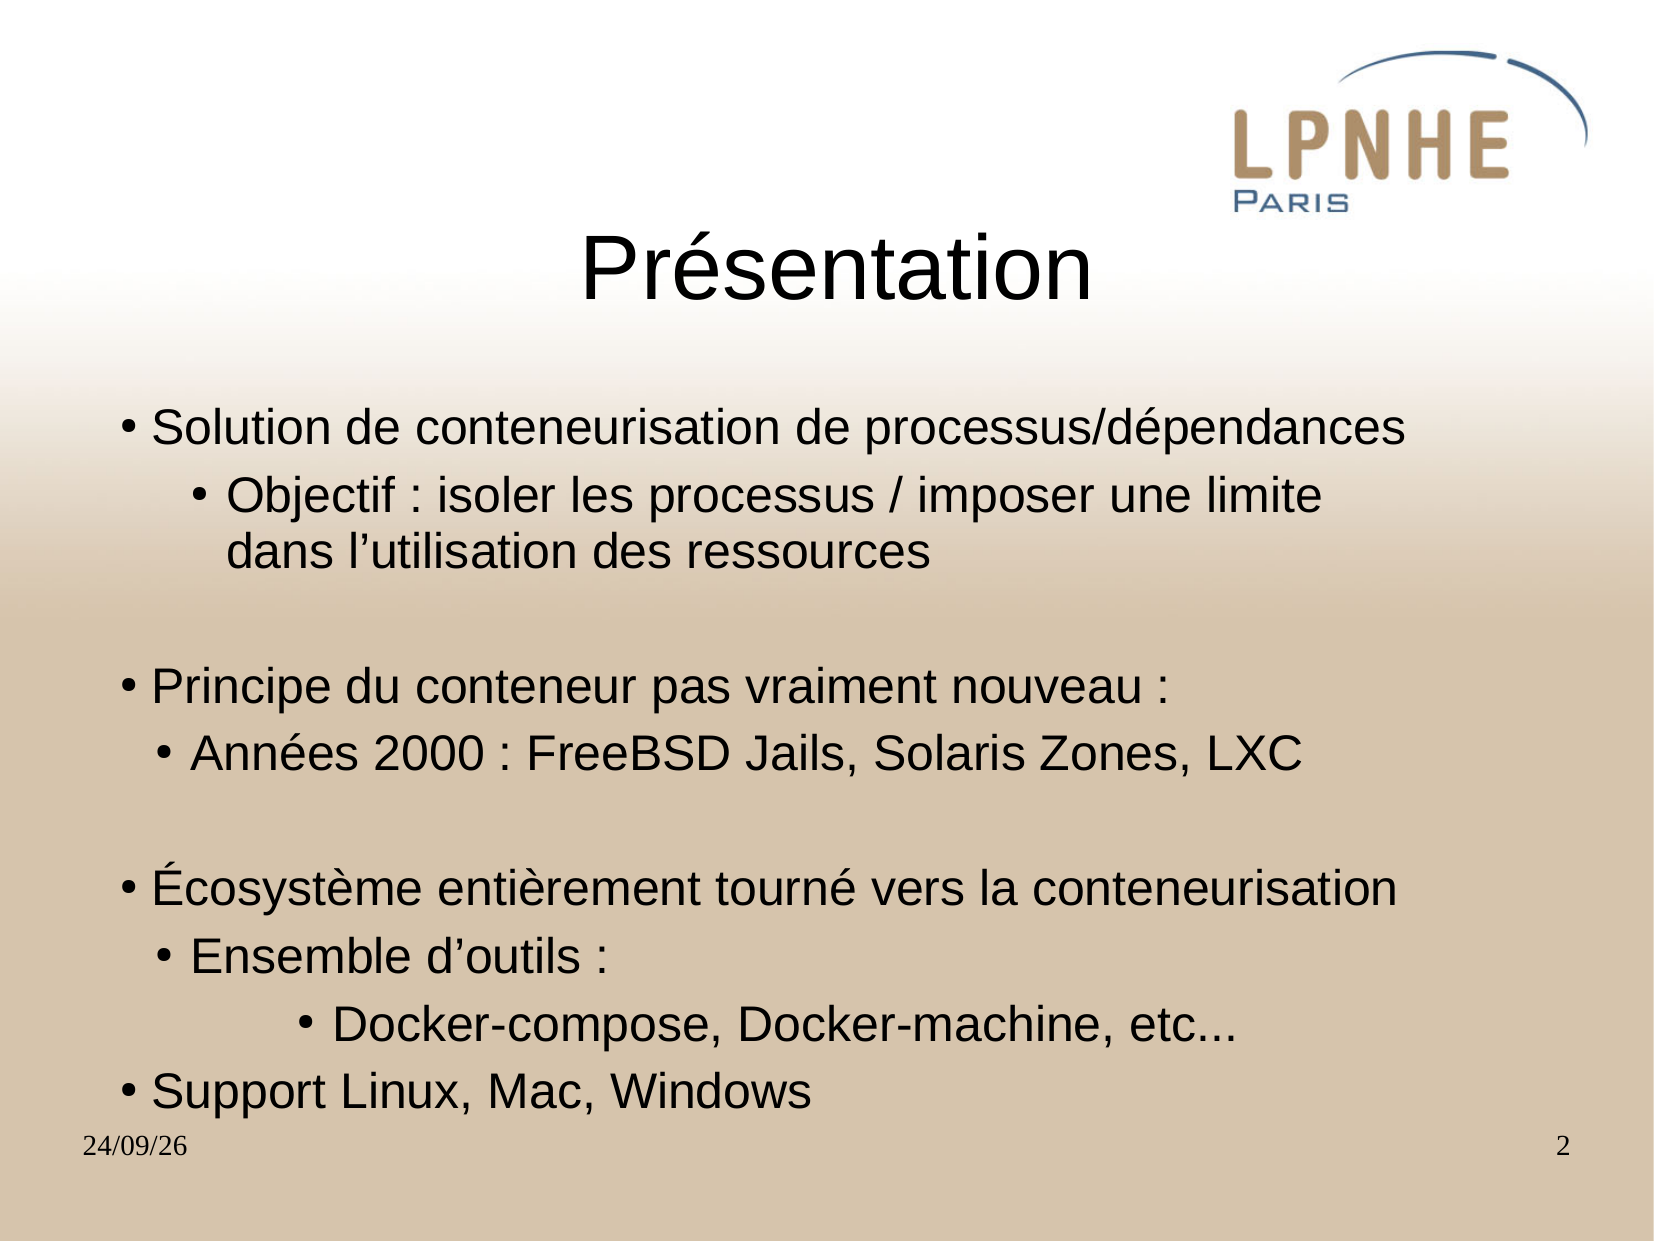

# Présentation
 Solution de conteneurisation de processus/dépendances
Objectif : isoler les processus / imposer une limite dans l’utilisation des ressources
 Principe du conteneur pas vraiment nouveau :
Années 2000 : FreeBSD Jails, Solaris Zones, LXC
 Écosystème entièrement tourné vers la conteneurisation
Ensemble d’outils :
Docker-compose, Docker-machine, etc...
 Support Linux, Mac, Windows
2